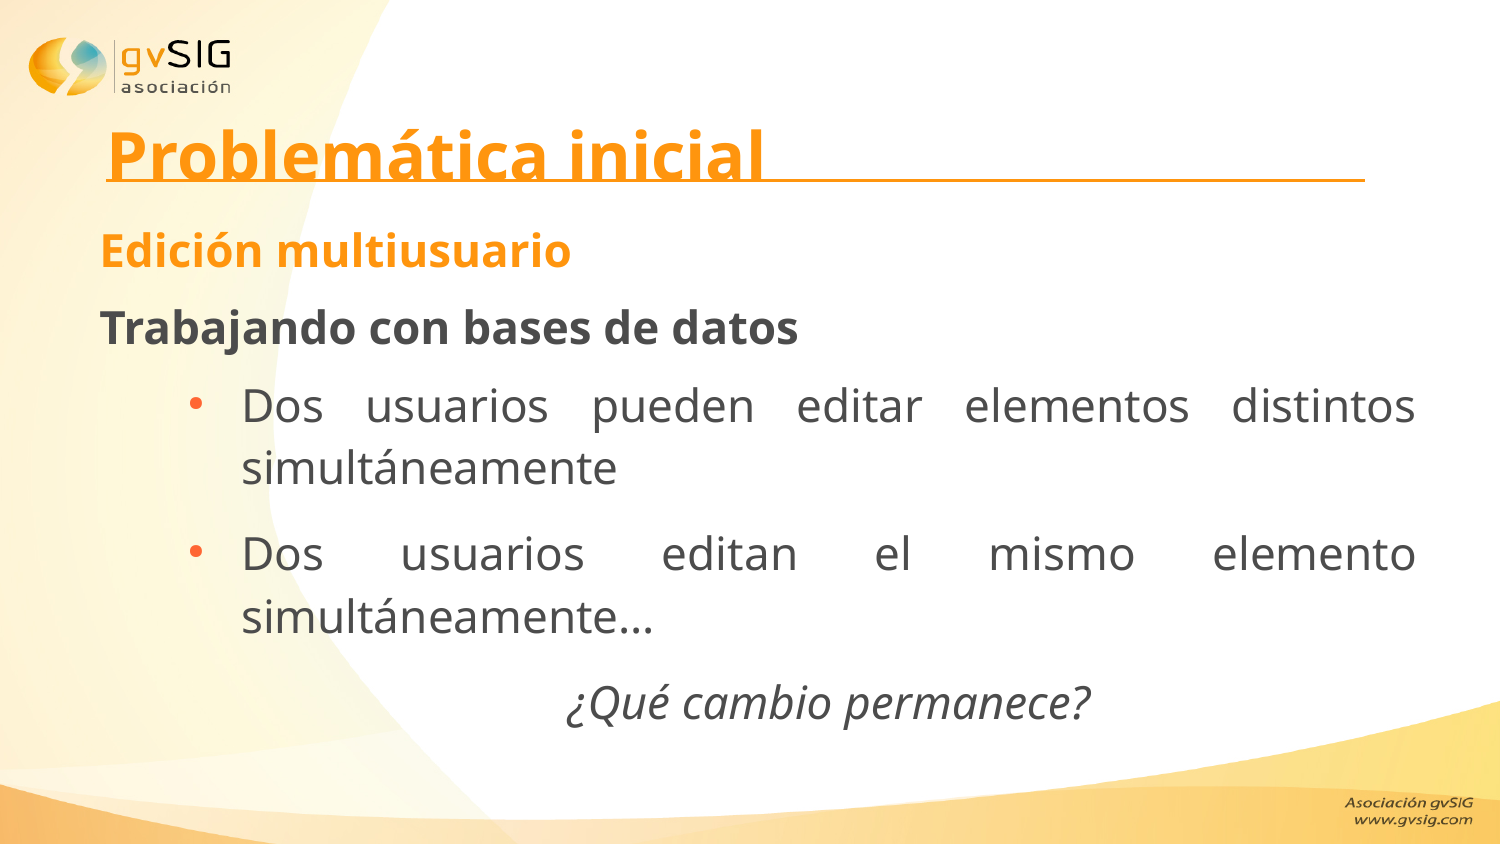

# Problemática inicial
Edición multiusuario
Trabajando con bases de datos
Dos usuarios pueden editar elementos distintos simultáneamente
Dos usuarios editan el mismo elemento simultáneamente...
¿Qué cambio permanece?